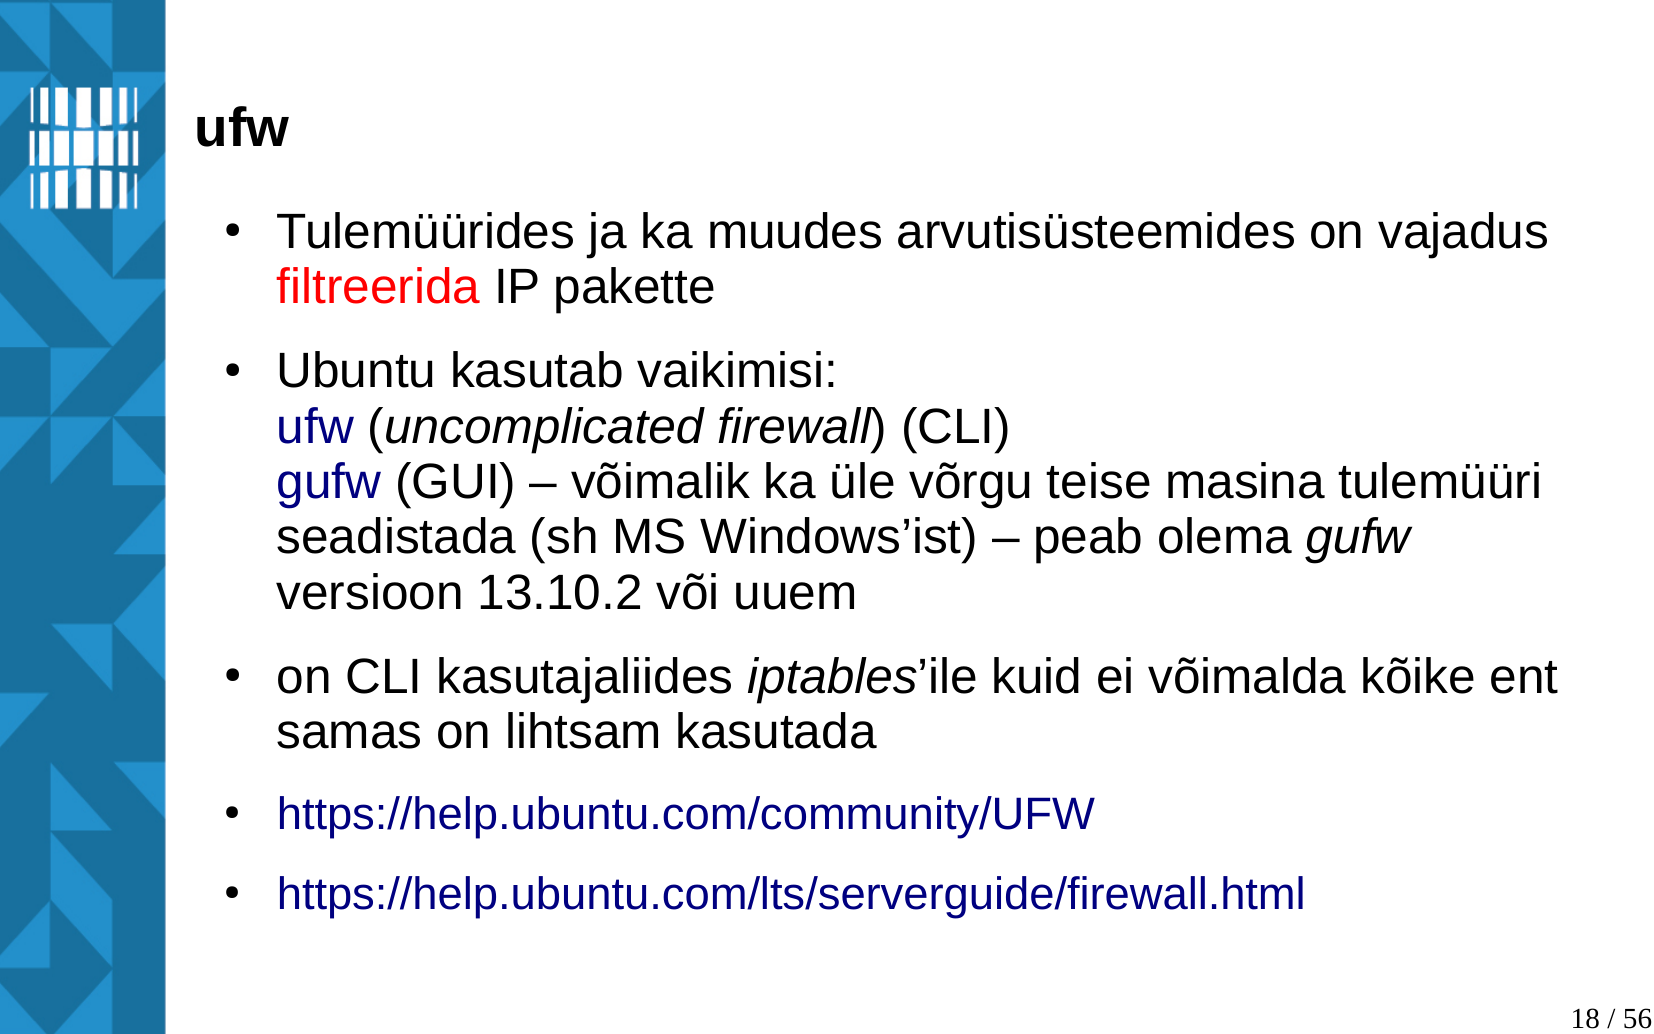

# ufw
Tulemüürides ja ka muudes arvutisüsteemides on vajadus filtreerida IP pakette
Ubuntu kasutab vaikimisi:
ufw (uncomplicated firewall) (CLI)
gufw (GUI) – võimalik ka üle võrgu teise masina tulemüüri seadistada (sh MS Windows’ist) – peab olema gufw versioon 13.10.2 või uuem
on CLI kasutajaliides iptables’ile kuid ei võimalda kõike ent samas on lihtsam kasutada
https://help.ubuntu.com/community/UFW
https://help.ubuntu.com/lts/serverguide/firewall.html
18